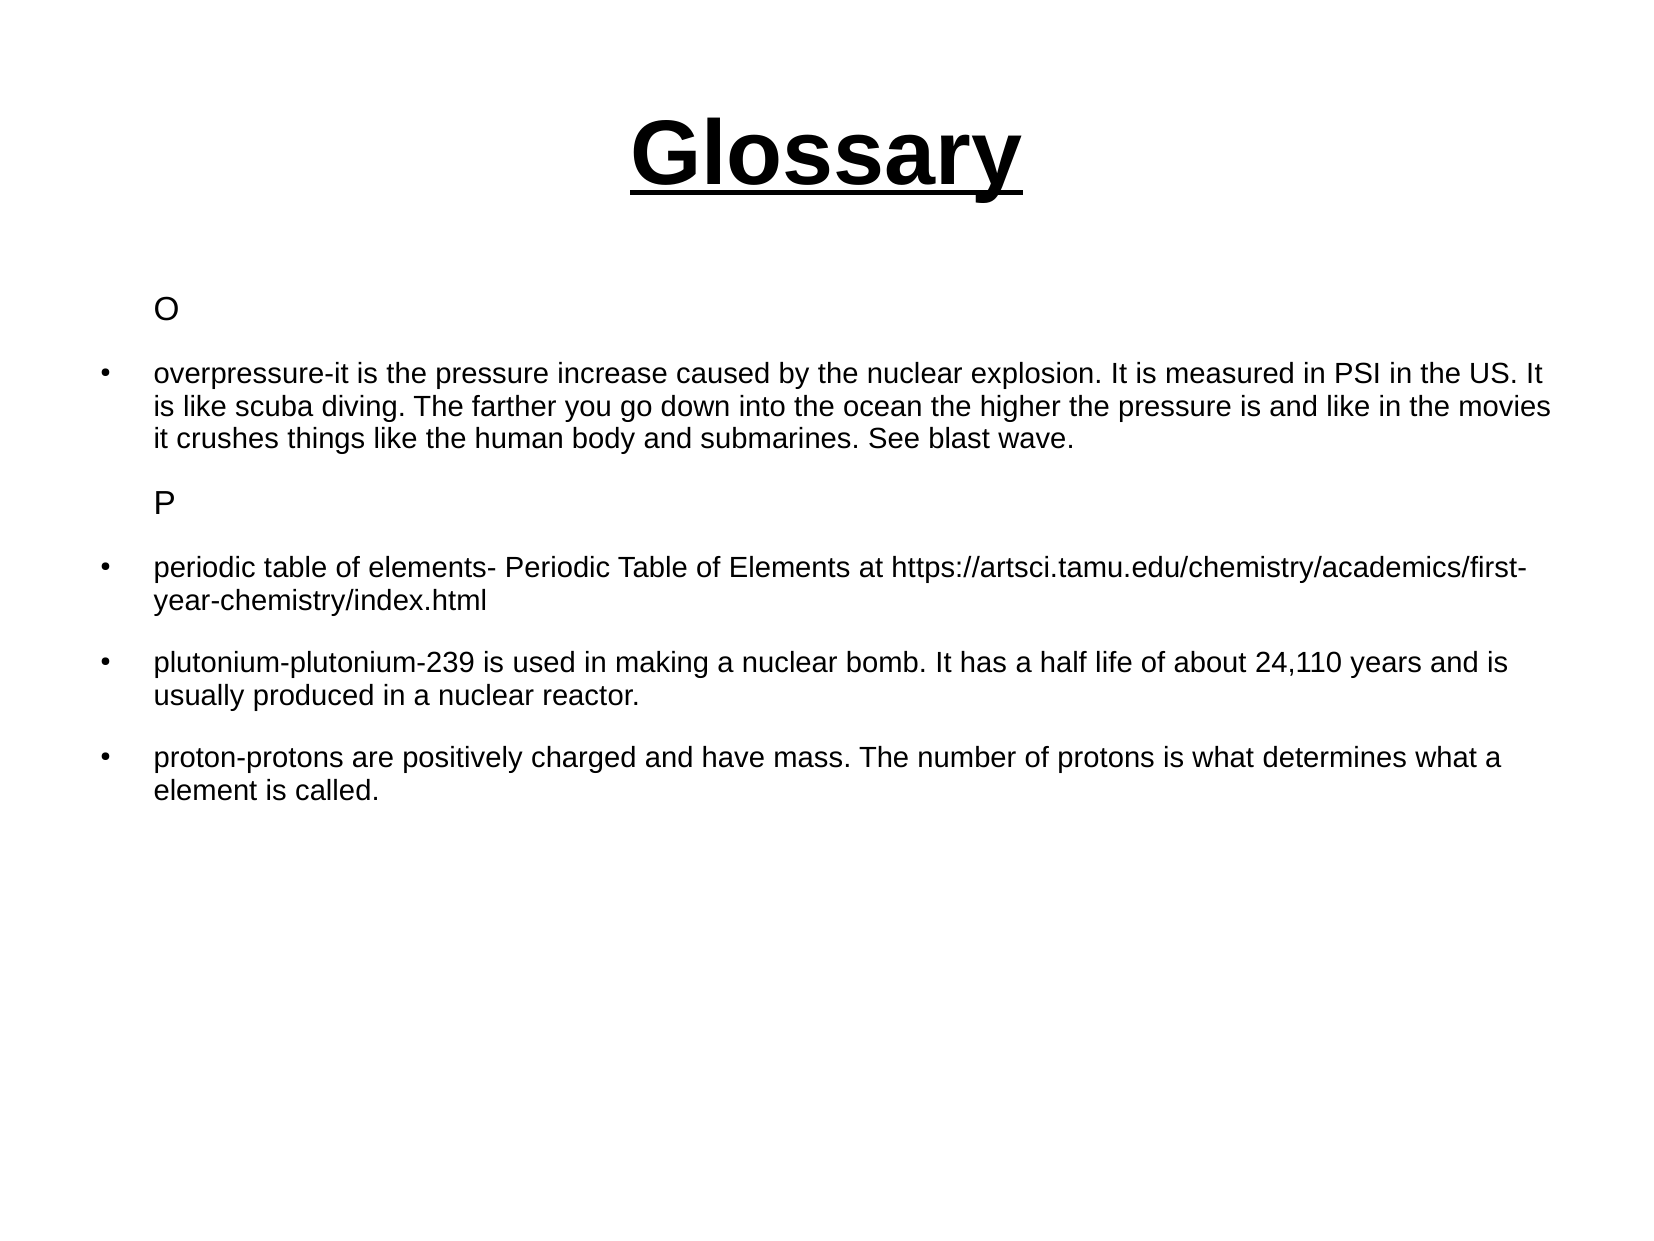

# Glossary
O
overpressure-it is the pressure increase caused by the nuclear explosion. It is measured in PSI in the US. It is like scuba diving. The farther you go down into the ocean the higher the pressure is and like in the movies it crushes things like the human body and submarines. See blast wave.
P
periodic table of elements- Periodic Table of Elements at https://artsci.tamu.edu/chemistry/academics/first-year-chemistry/index.html
plutonium-plutonium-239 is used in making a nuclear bomb. It has a half life of about 24,110 years and is usually produced in a nuclear reactor.
proton-protons are positively charged and have mass. The number of protons is what determines what a element is called.